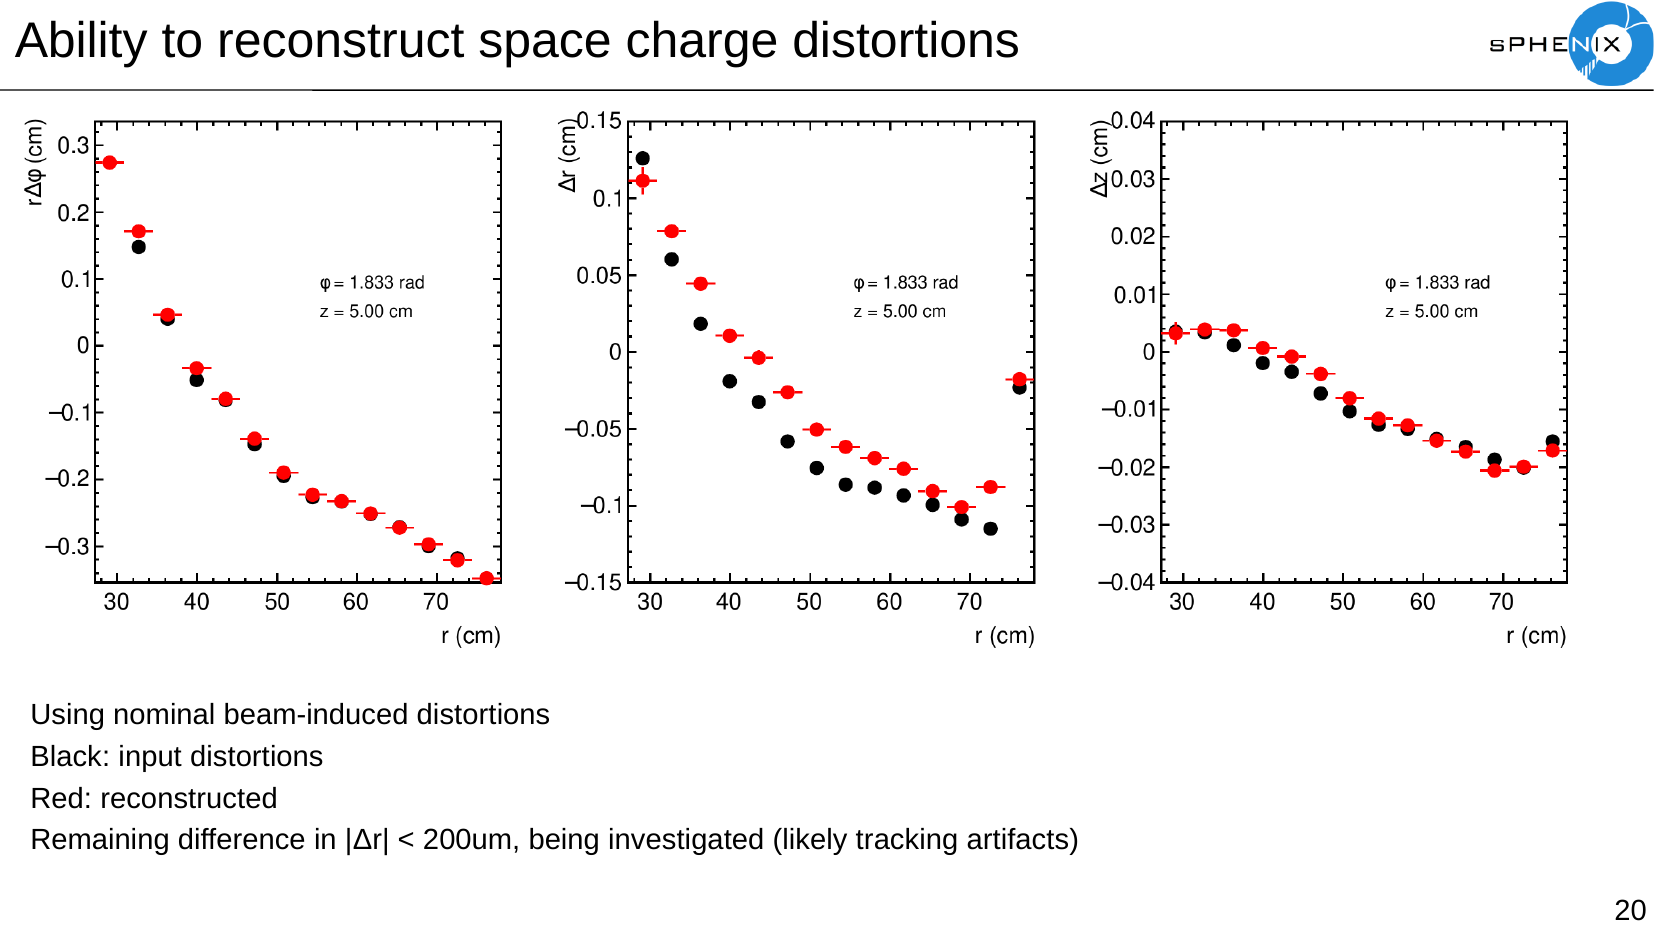

Ability to reconstruct space charge distortions
Using nominal beam-induced distortions
Black: input distortions
Red: reconstructed
Remaining difference in |Δr| < 200um, being investigated (likely tracking artifacts)